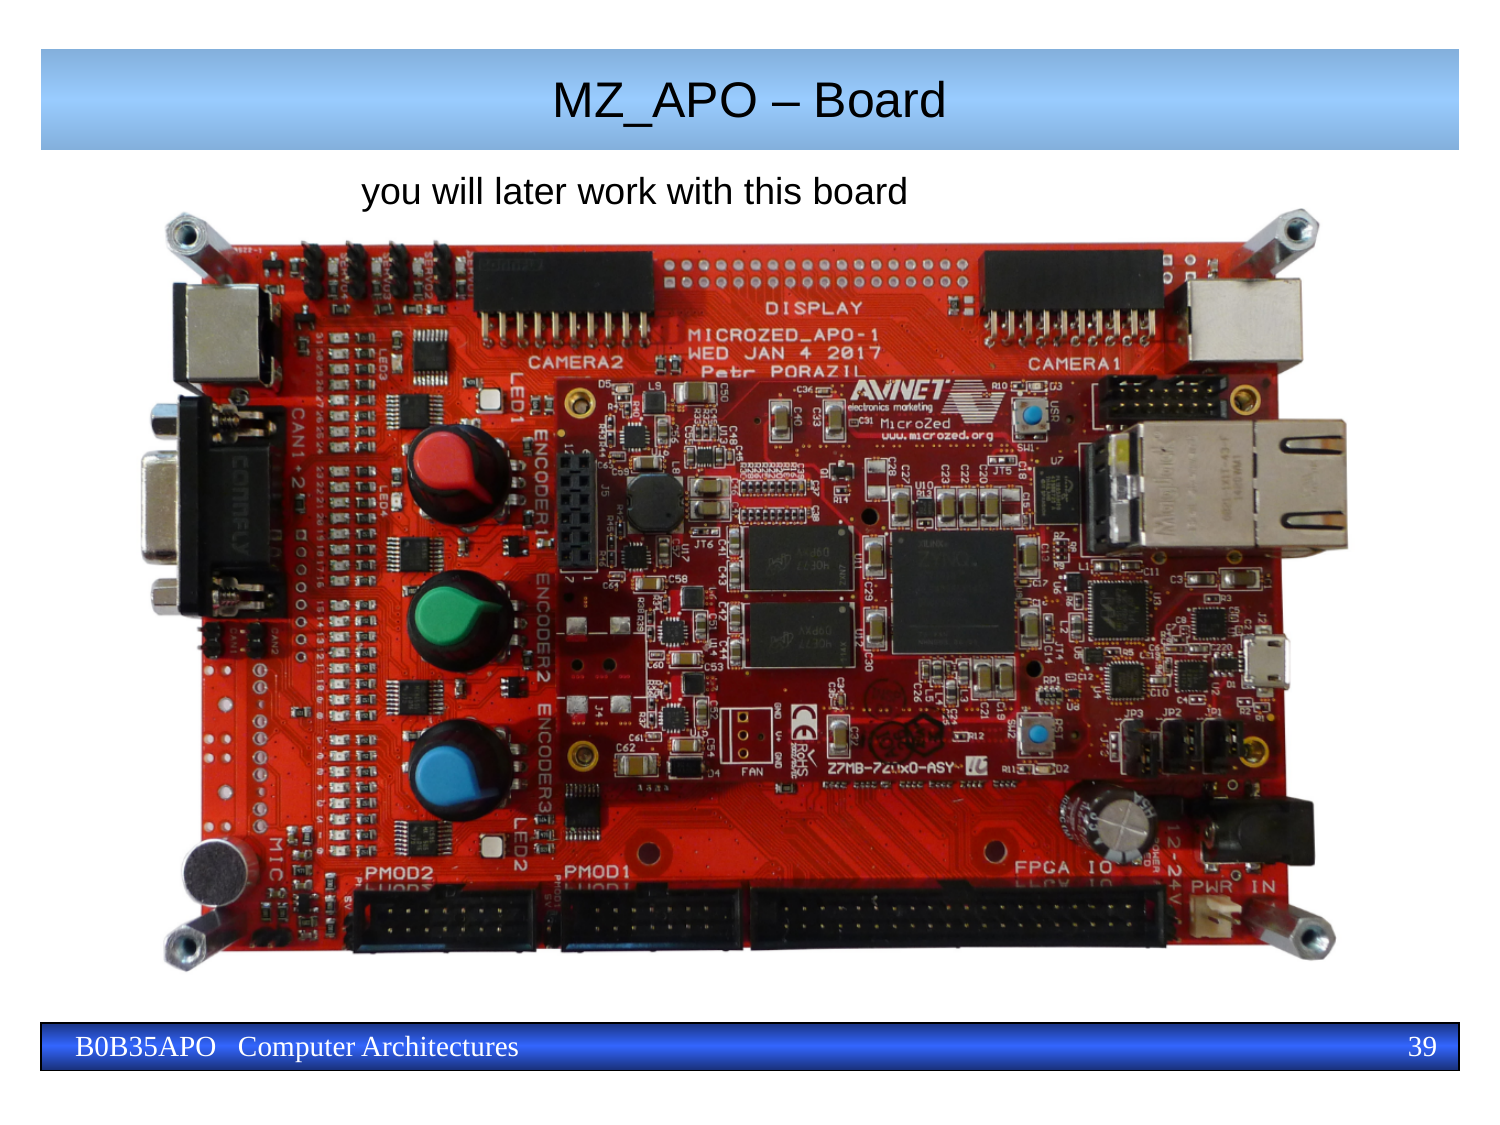

# MZ_APO – Board
you will later work with this board
B0B35APO Computer Architectures
39